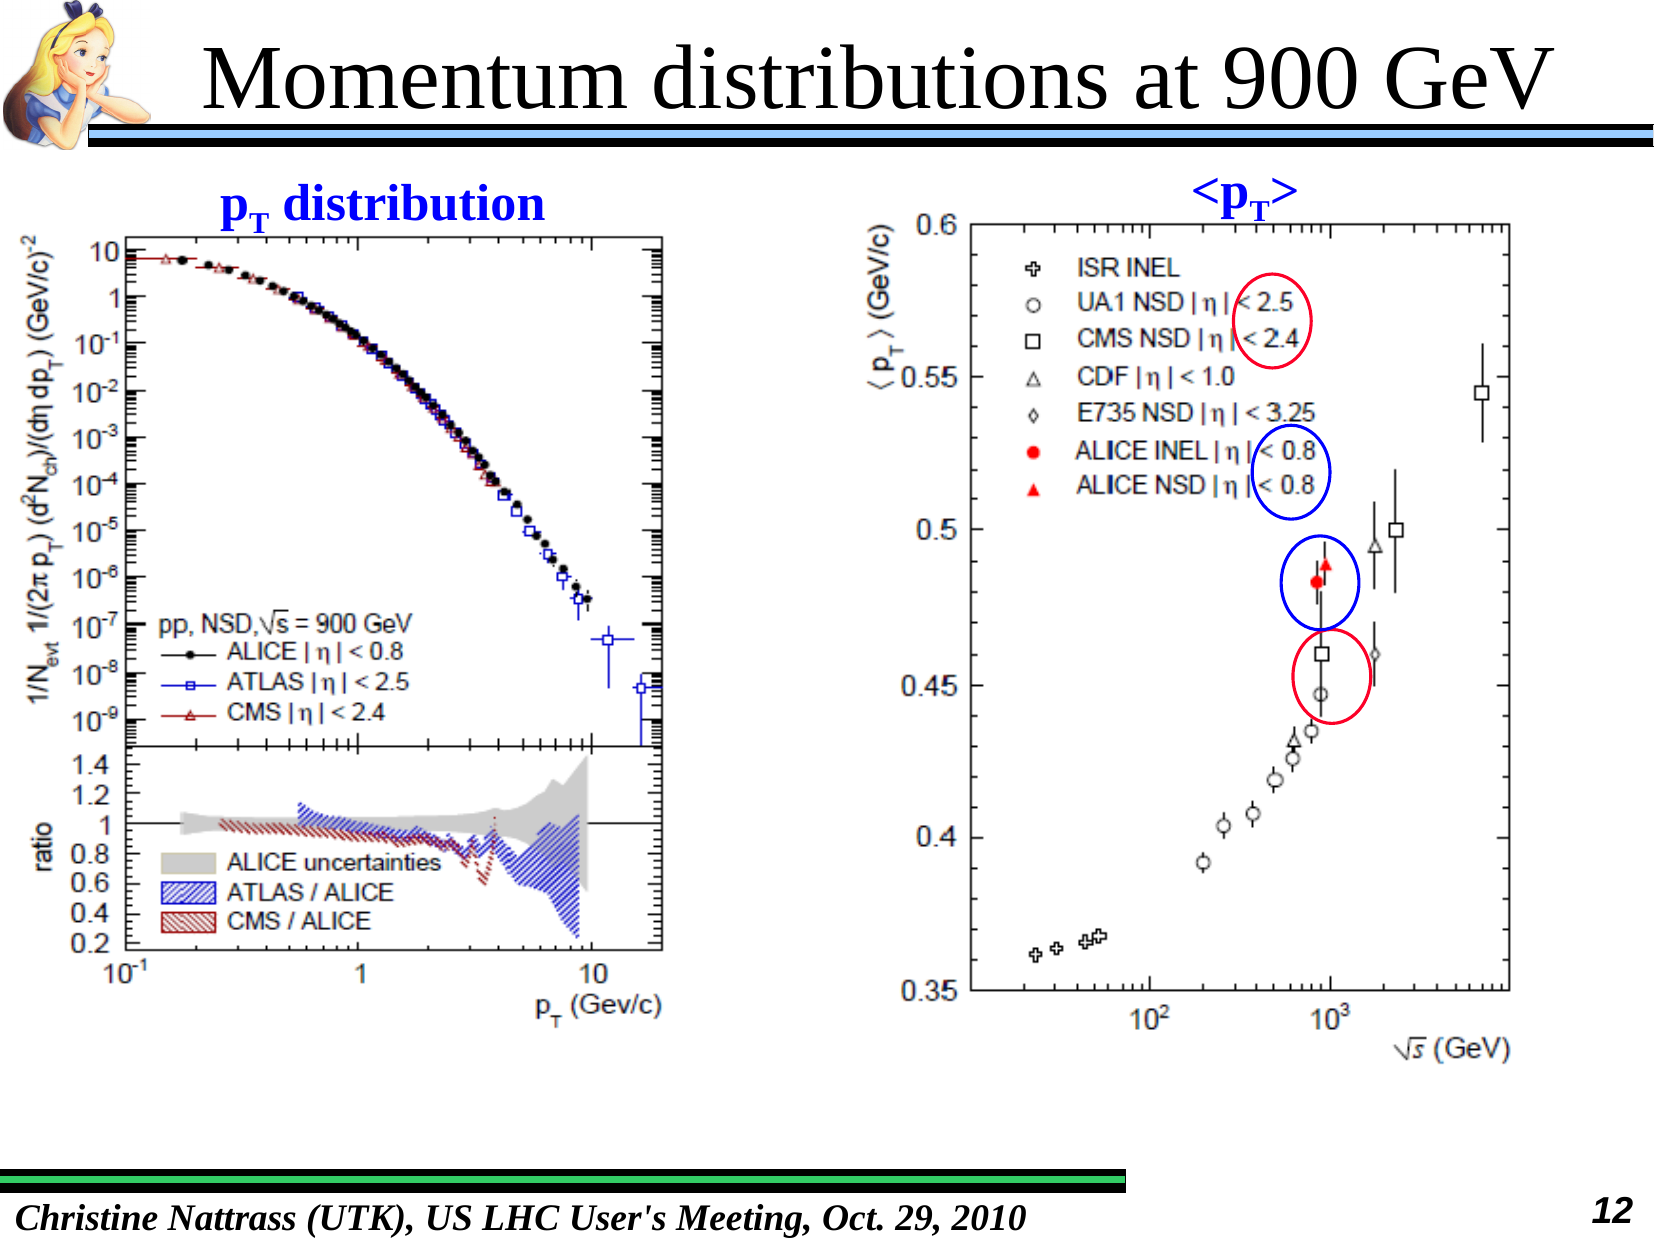

# Momentum distributions at 900 GeV
<pT>
pT distribution
12